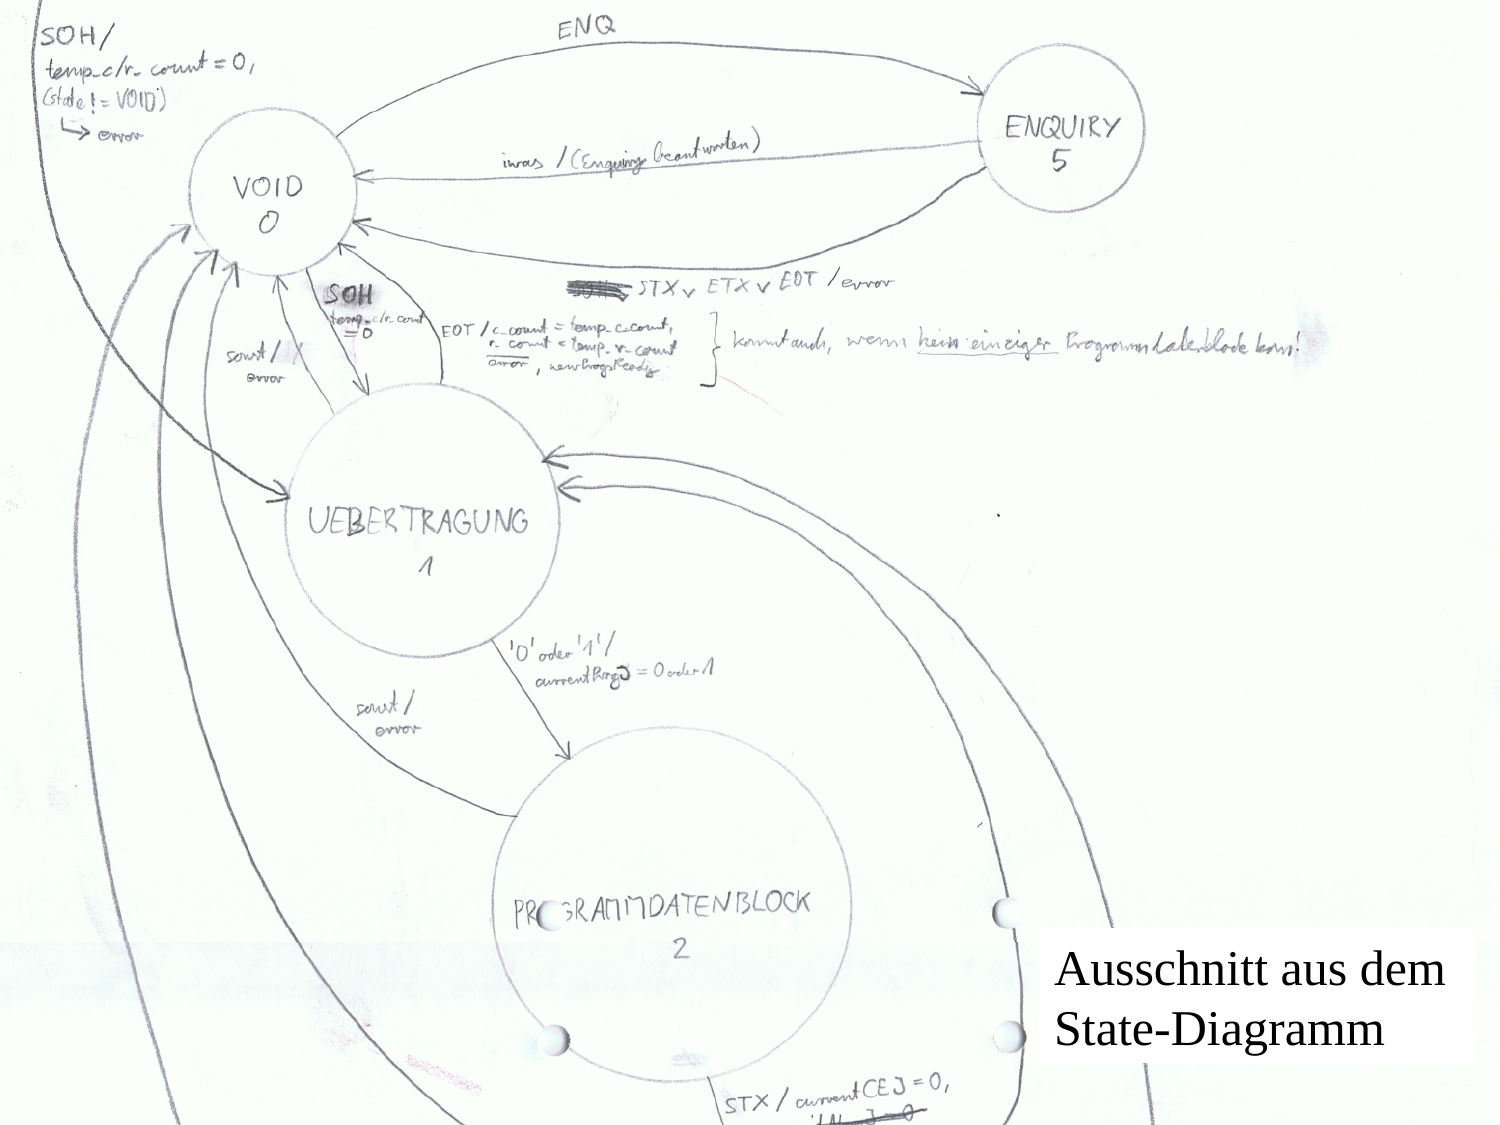

Ausschnitt aus dem State-Diagramm
7
Prof. Dr. Mustername, Fakultät 33, xyz@hm.edu